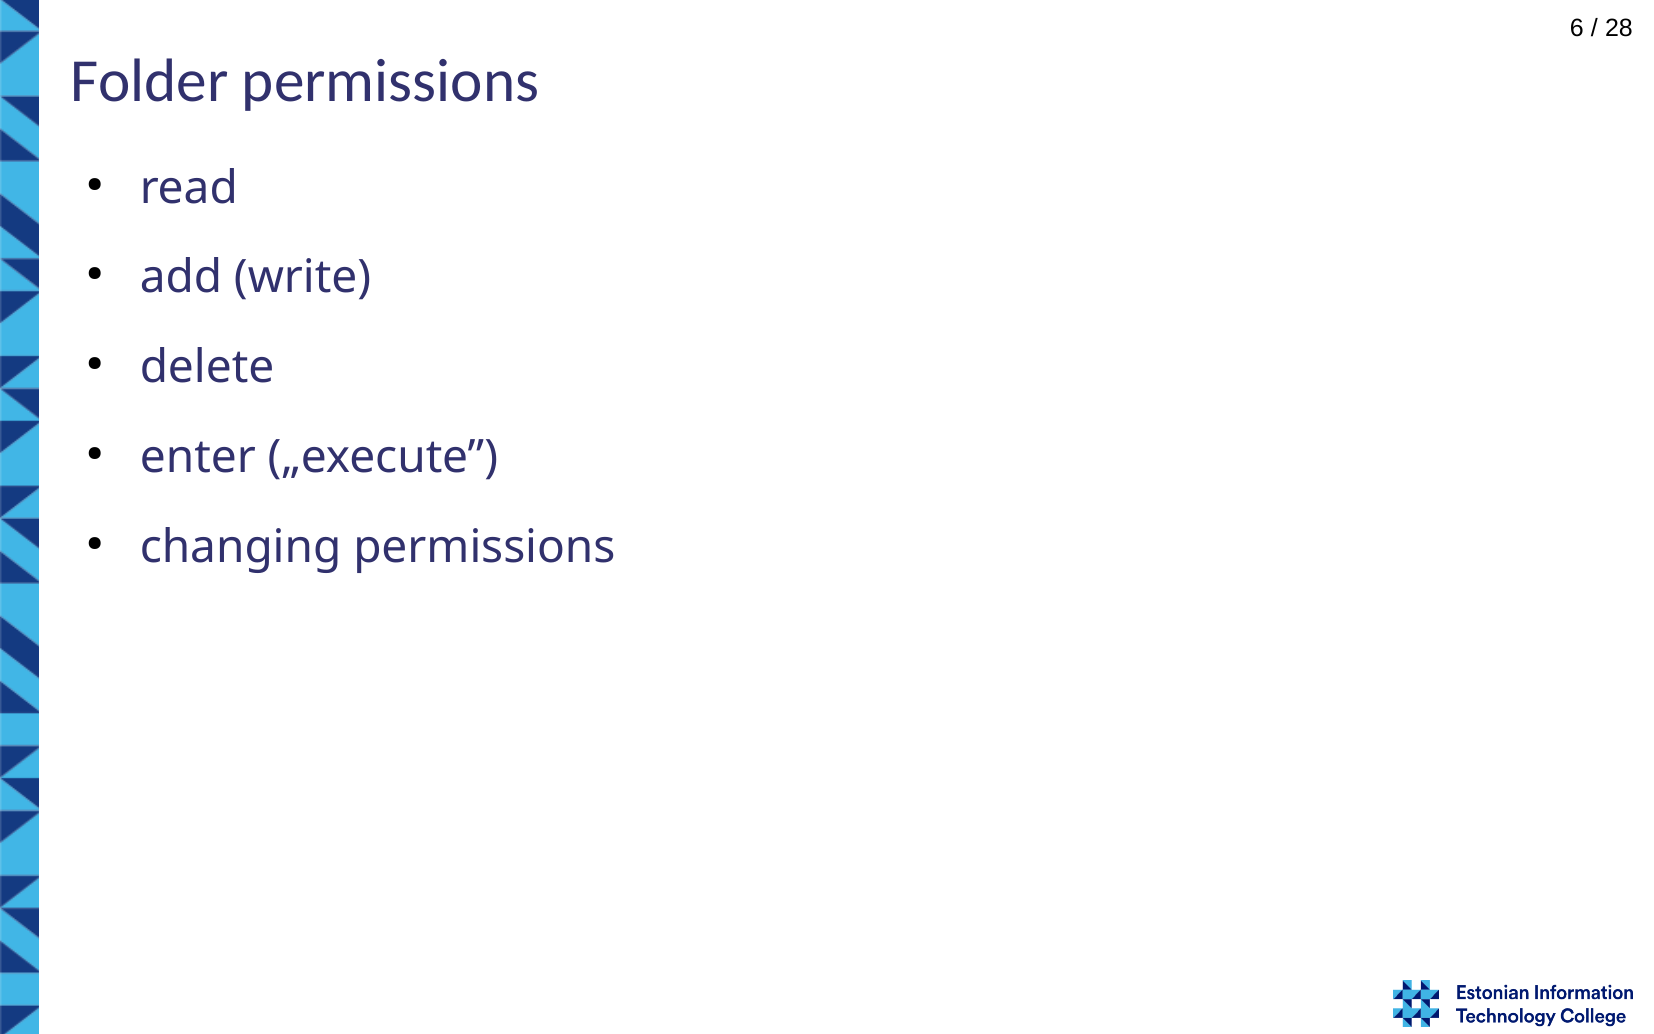

# Folder permissions
read
add (write)
delete
enter („execute”)
changing permissions